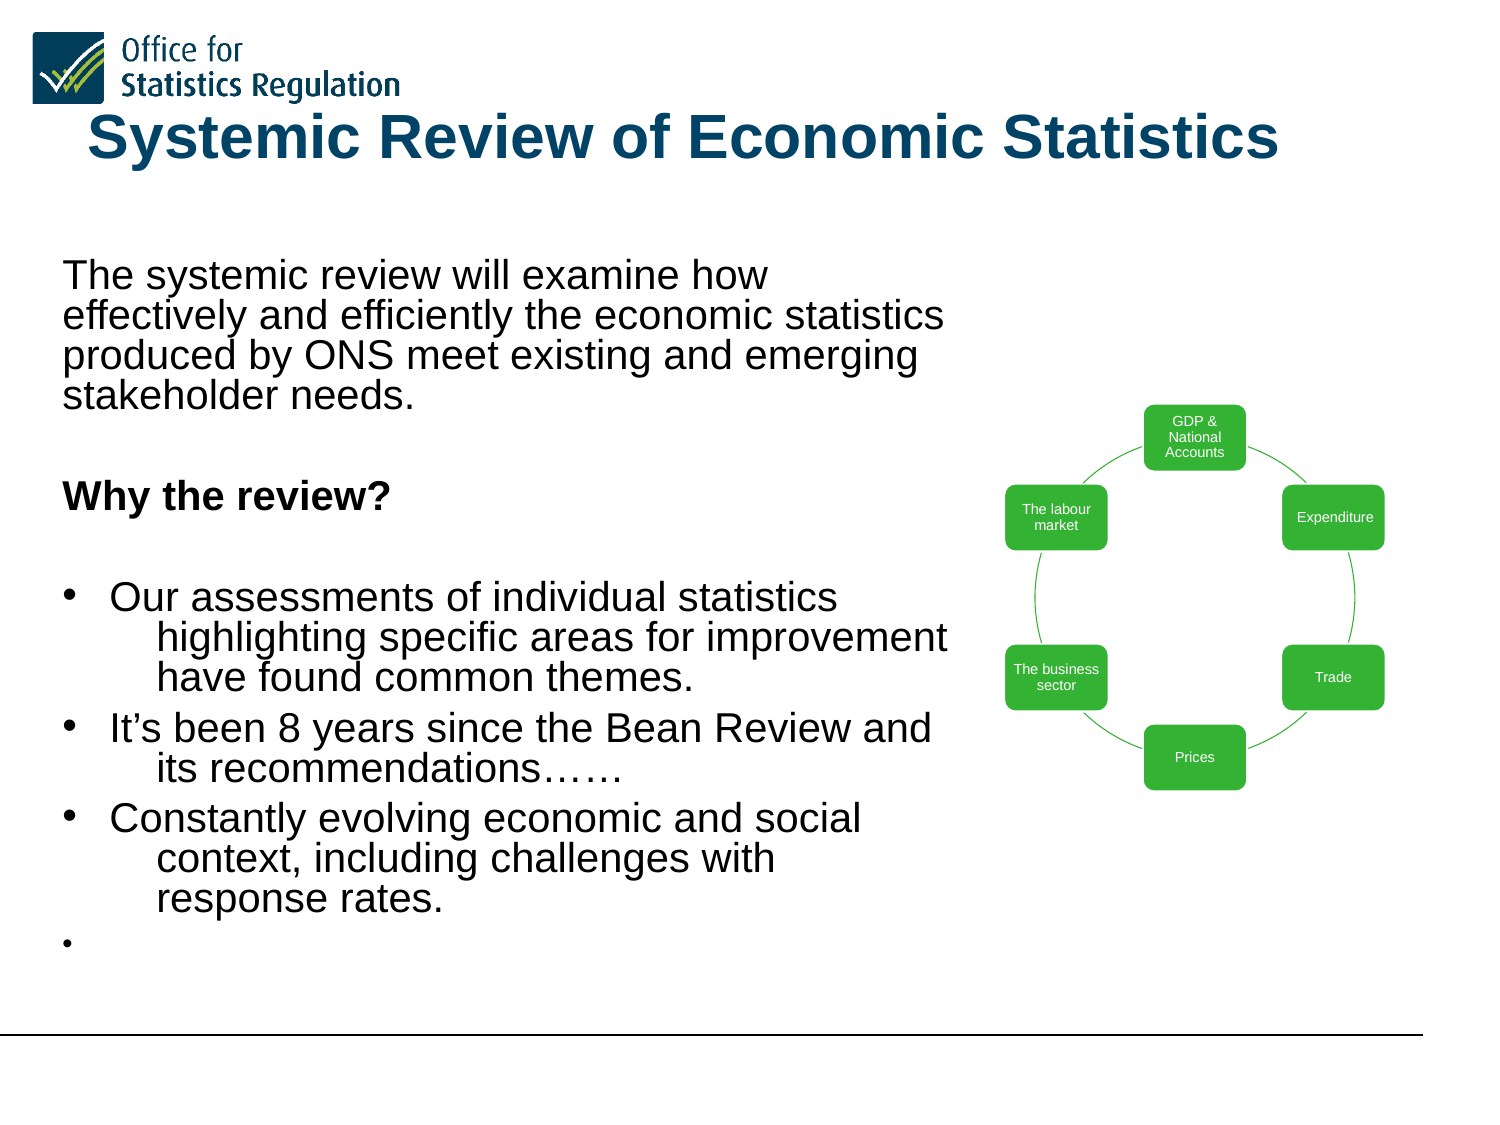

# Systemic Review of Economic Statistics
The systemic review will examine how effectively and efficiently the economic statistics produced by ONS meet existing and emerging stakeholder needs.
Why the review?
Our assessments of individual statistics highlighting specific areas for improvement have found common themes.
It’s been 8 years since the Bean Review and its recommendations……
Constantly evolving economic and social context, including challenges with response rates.
GDP & National Accounts
The labour market
 Expenditure
The business sector
Trade
Prices